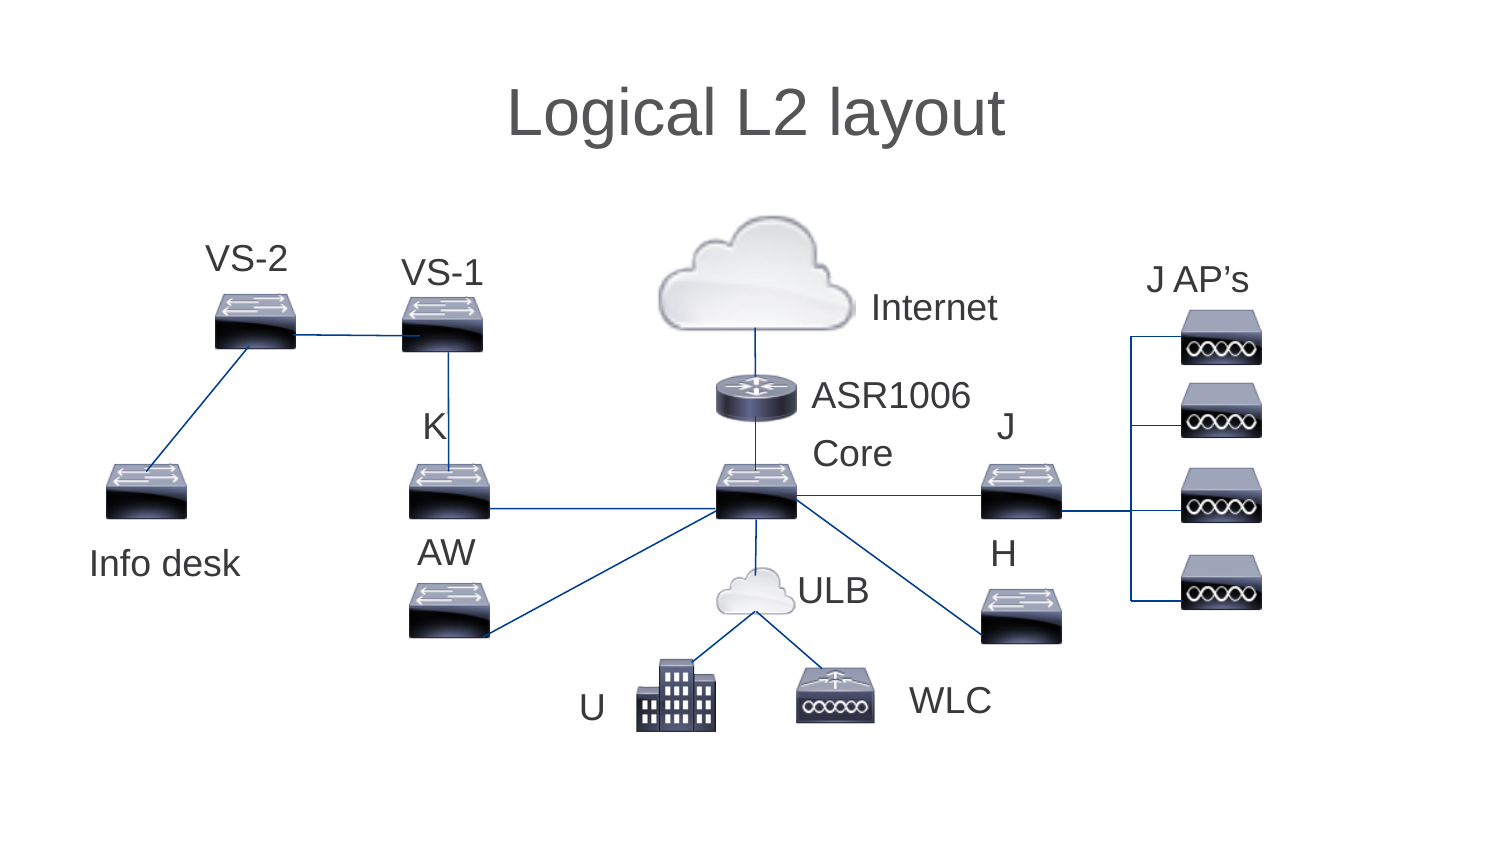

# Logical L2 layout
VS-2
VS-1
J AP’s
Internet
ASR1006
K
J
Core
AW
H
Info desk
ULB
WLC
U